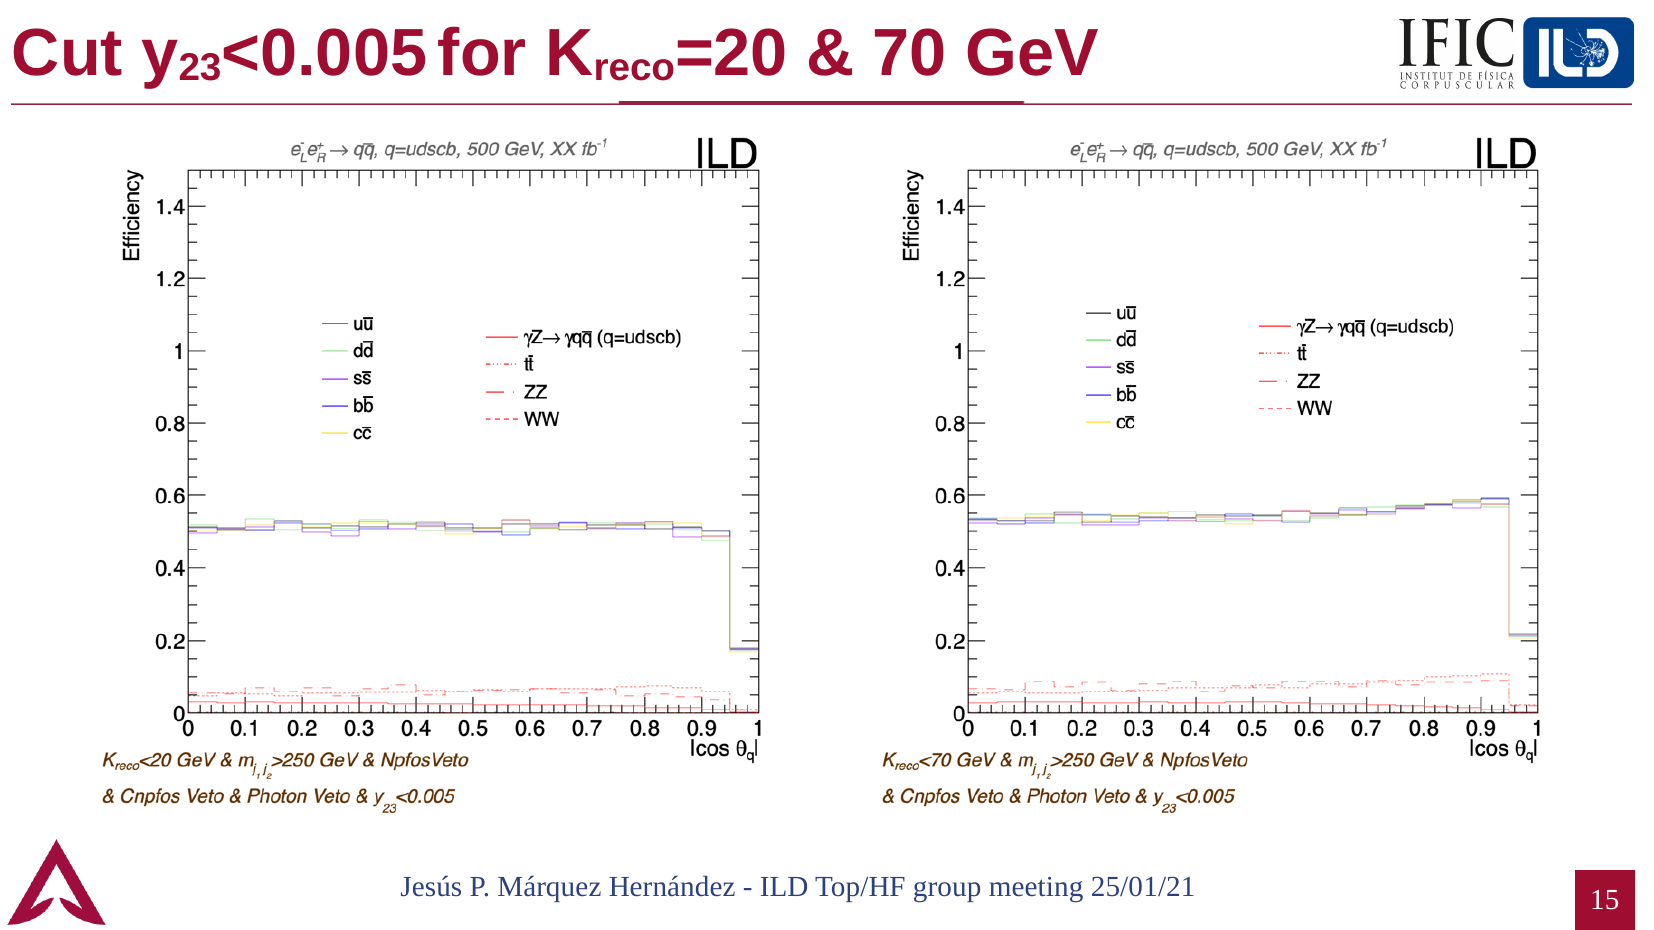

# Cut y23<0.005 for Kreco=20 & 70 GeV
15